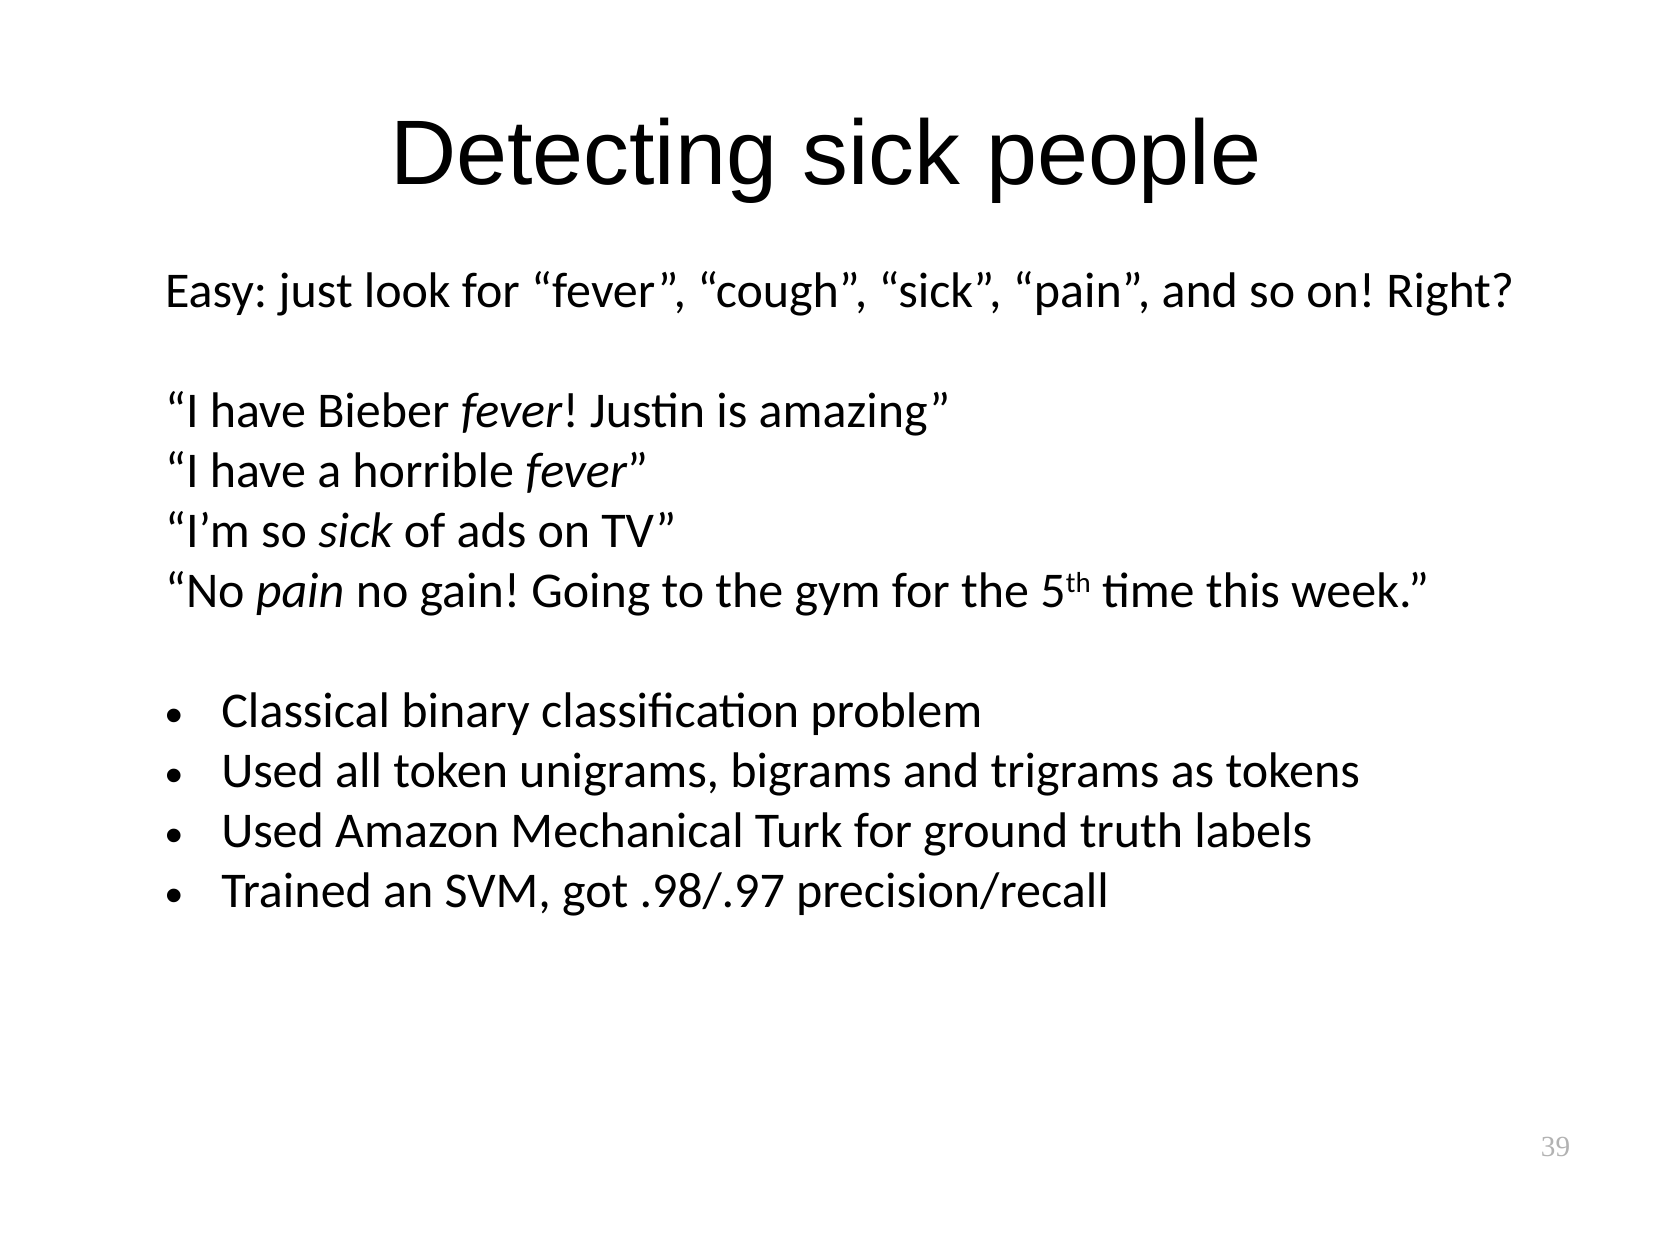

# Detecting sick people
Easy: just look for “fever”, “cough”, “sick”, “pain”, and so on! Right?
“I have Bieber fever! Justin is amazing”
“I have a horrible fever”
“I’m so sick of ads on TV”
“No pain no gain! Going to the gym for the 5th time this week.”
Classical binary classification problem
Used all token unigrams, bigrams and trigrams as tokens
Used Amazon Mechanical Turk for ground truth labels
Trained an SVM, got .98/.97 precision/recall
39